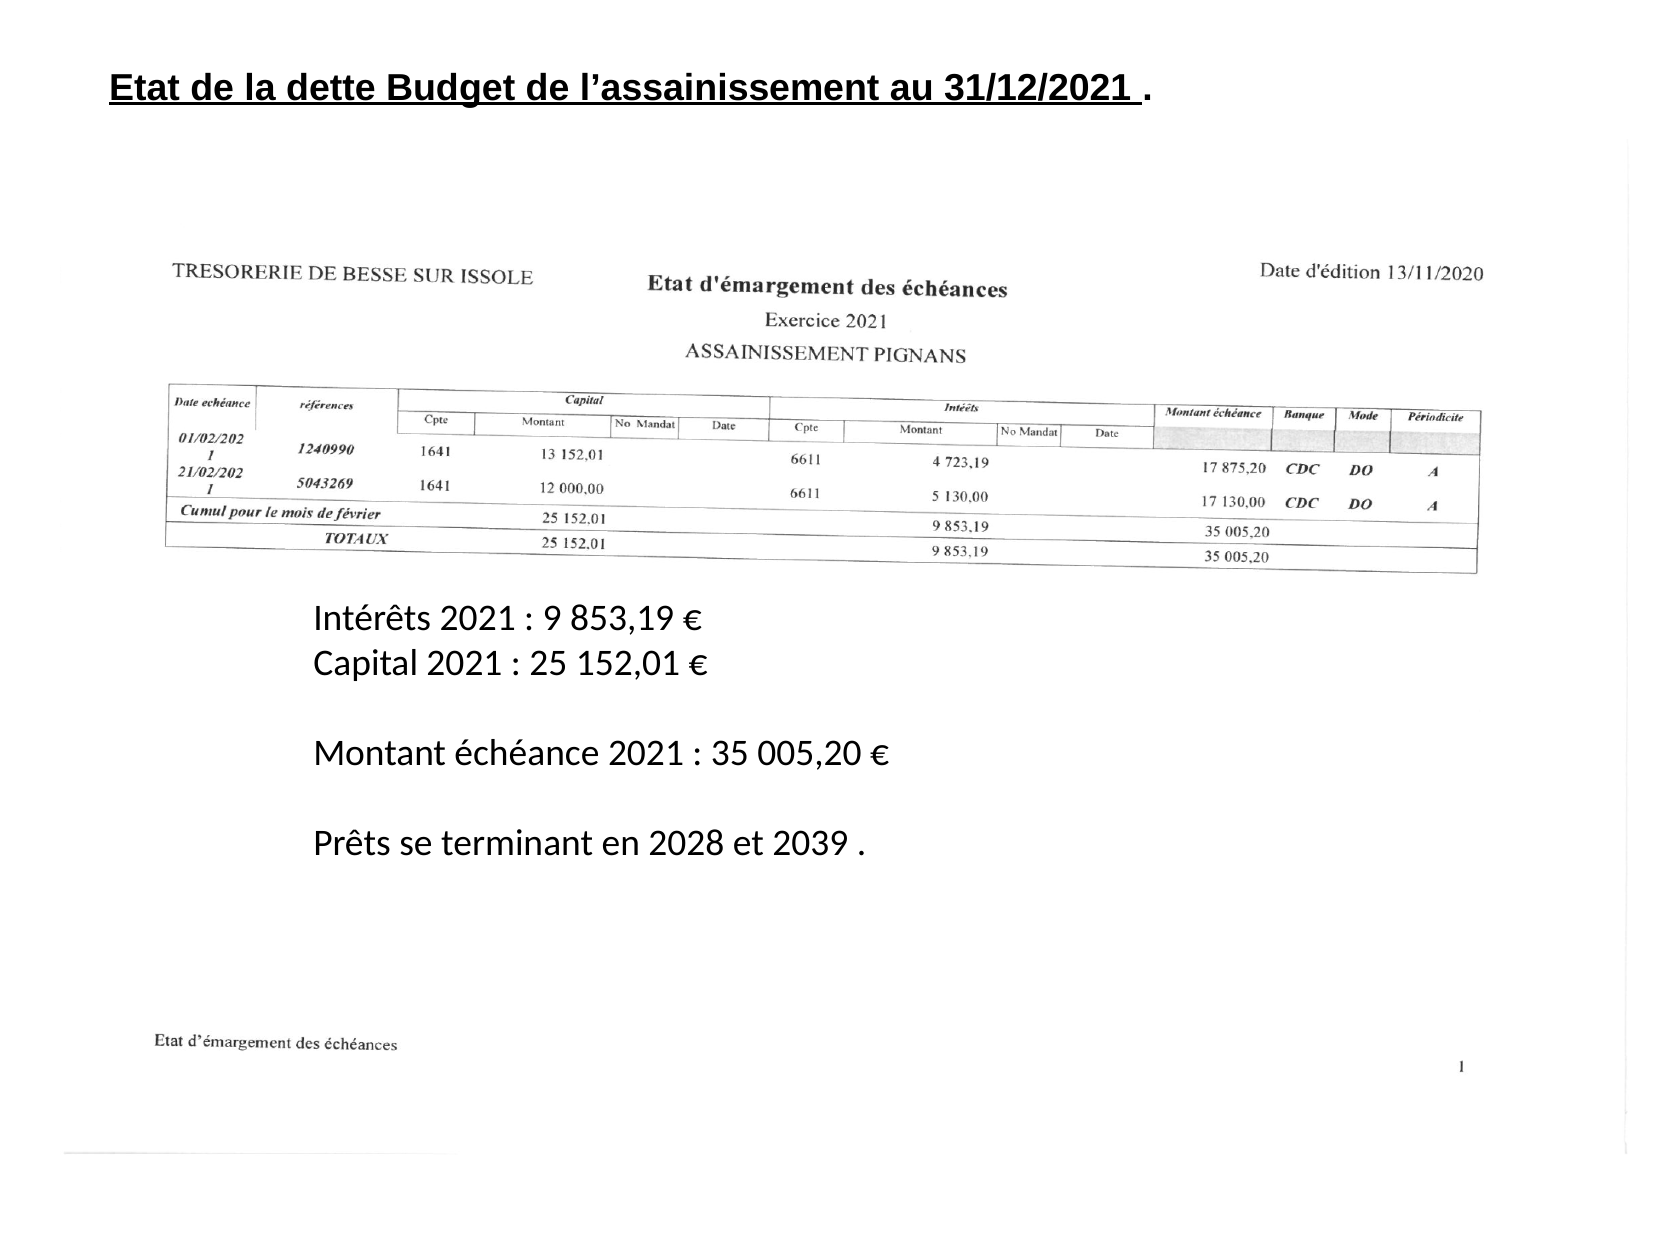

Etat de la dette Budget de l’assainissement au 31/12/2021 .
Intérêts 2021 : 9 853,19 €
Capital 2021 : 25 152,01 €
Montant échéance 2021 : 35 005,20 €
Prêts se terminant en 2028 et 2039 .